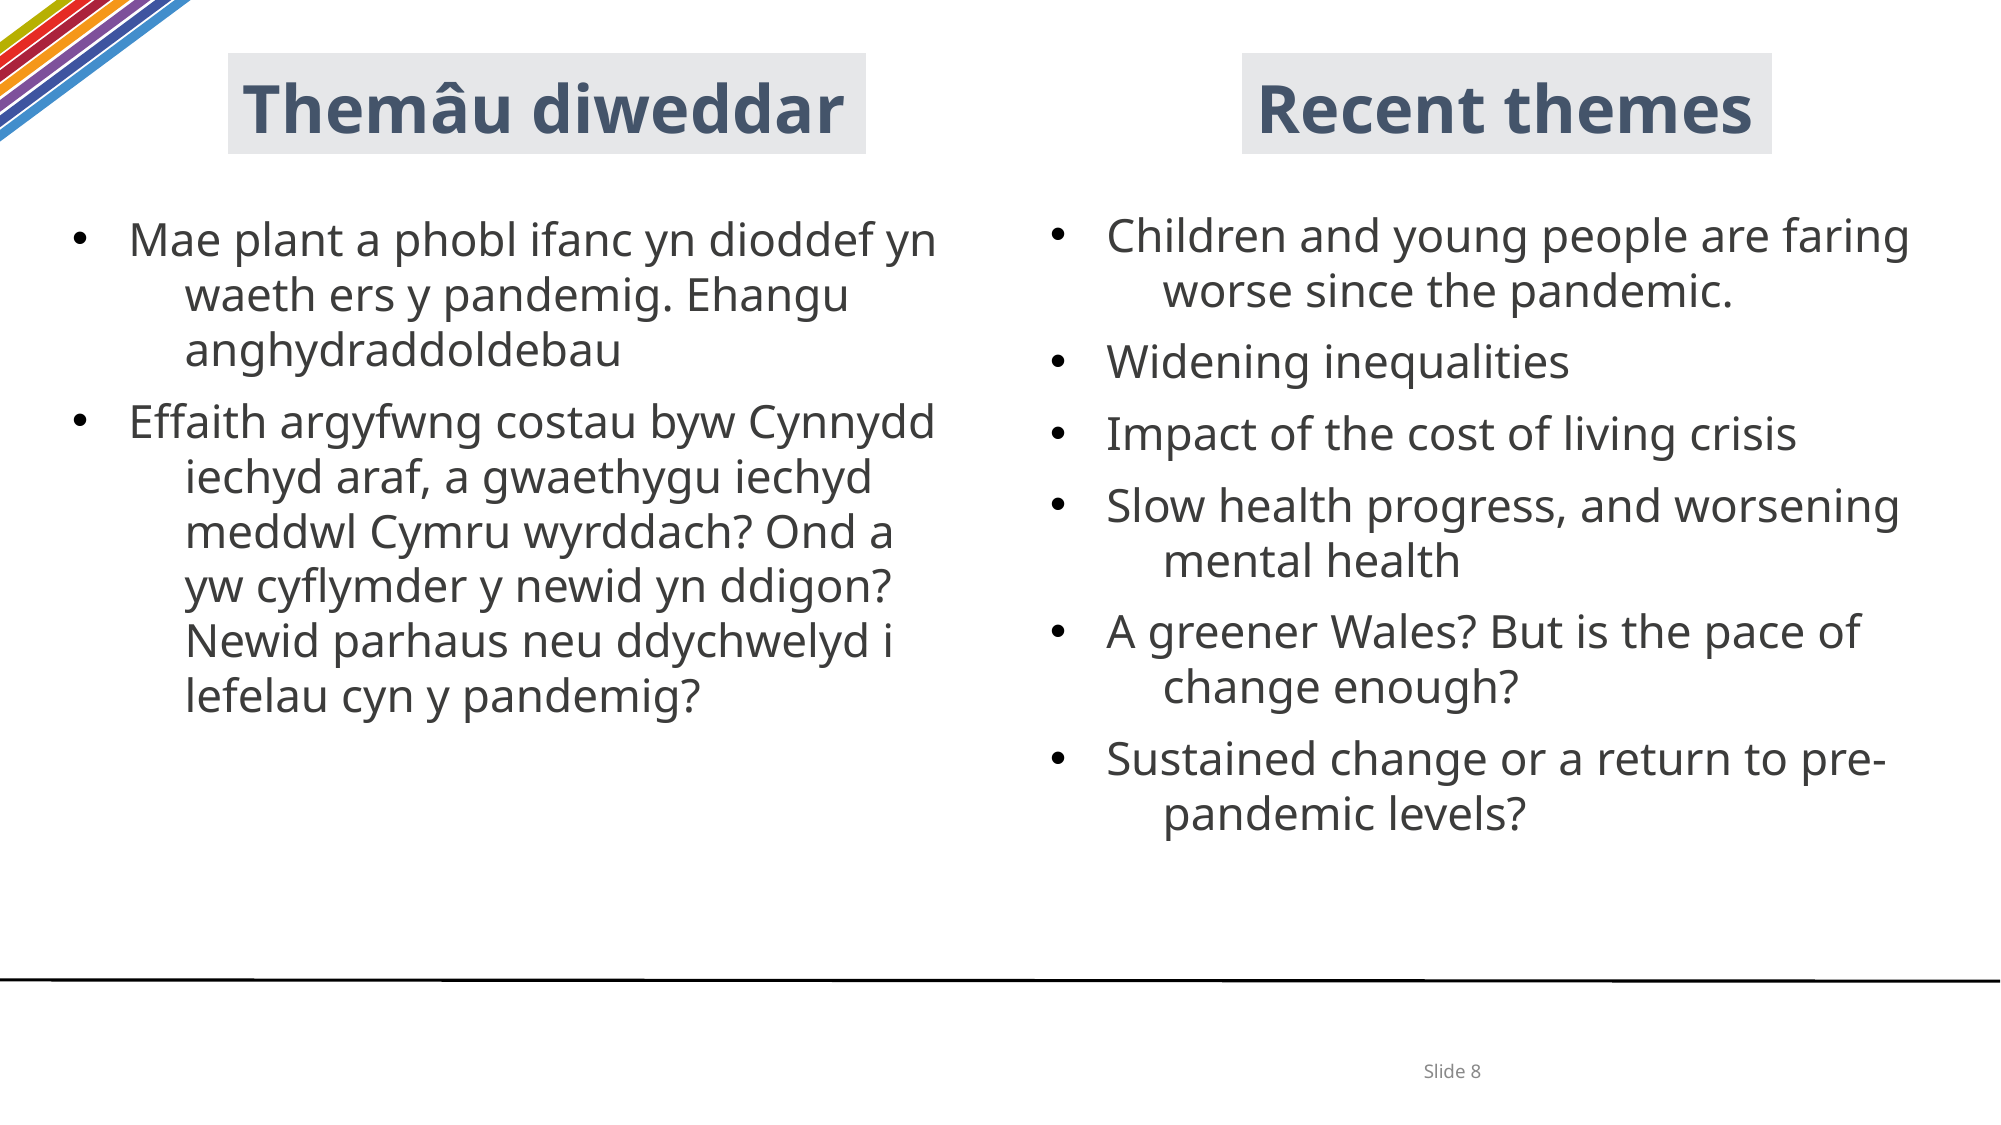

Themâu diweddar
Recent themes
Children and young people are faring worse since the pandemic.
Widening inequalities
Impact of the cost of living crisis
Slow health progress, and worsening mental health
A greener Wales? But is the pace of change enough?
Sustained change or a return to pre-pandemic levels?
Mae plant a phobl ifanc yn dioddef yn waeth ers y pandemig. Ehangu anghydraddoldebau
Effaith argyfwng costau byw Cynnydd iechyd araf, a gwaethygu iechyd meddwl Cymru wyrddach? Ond a yw cyflymder y newid yn ddigon? Newid parhaus neu ddychwelyd i lefelau cyn y pandemig?